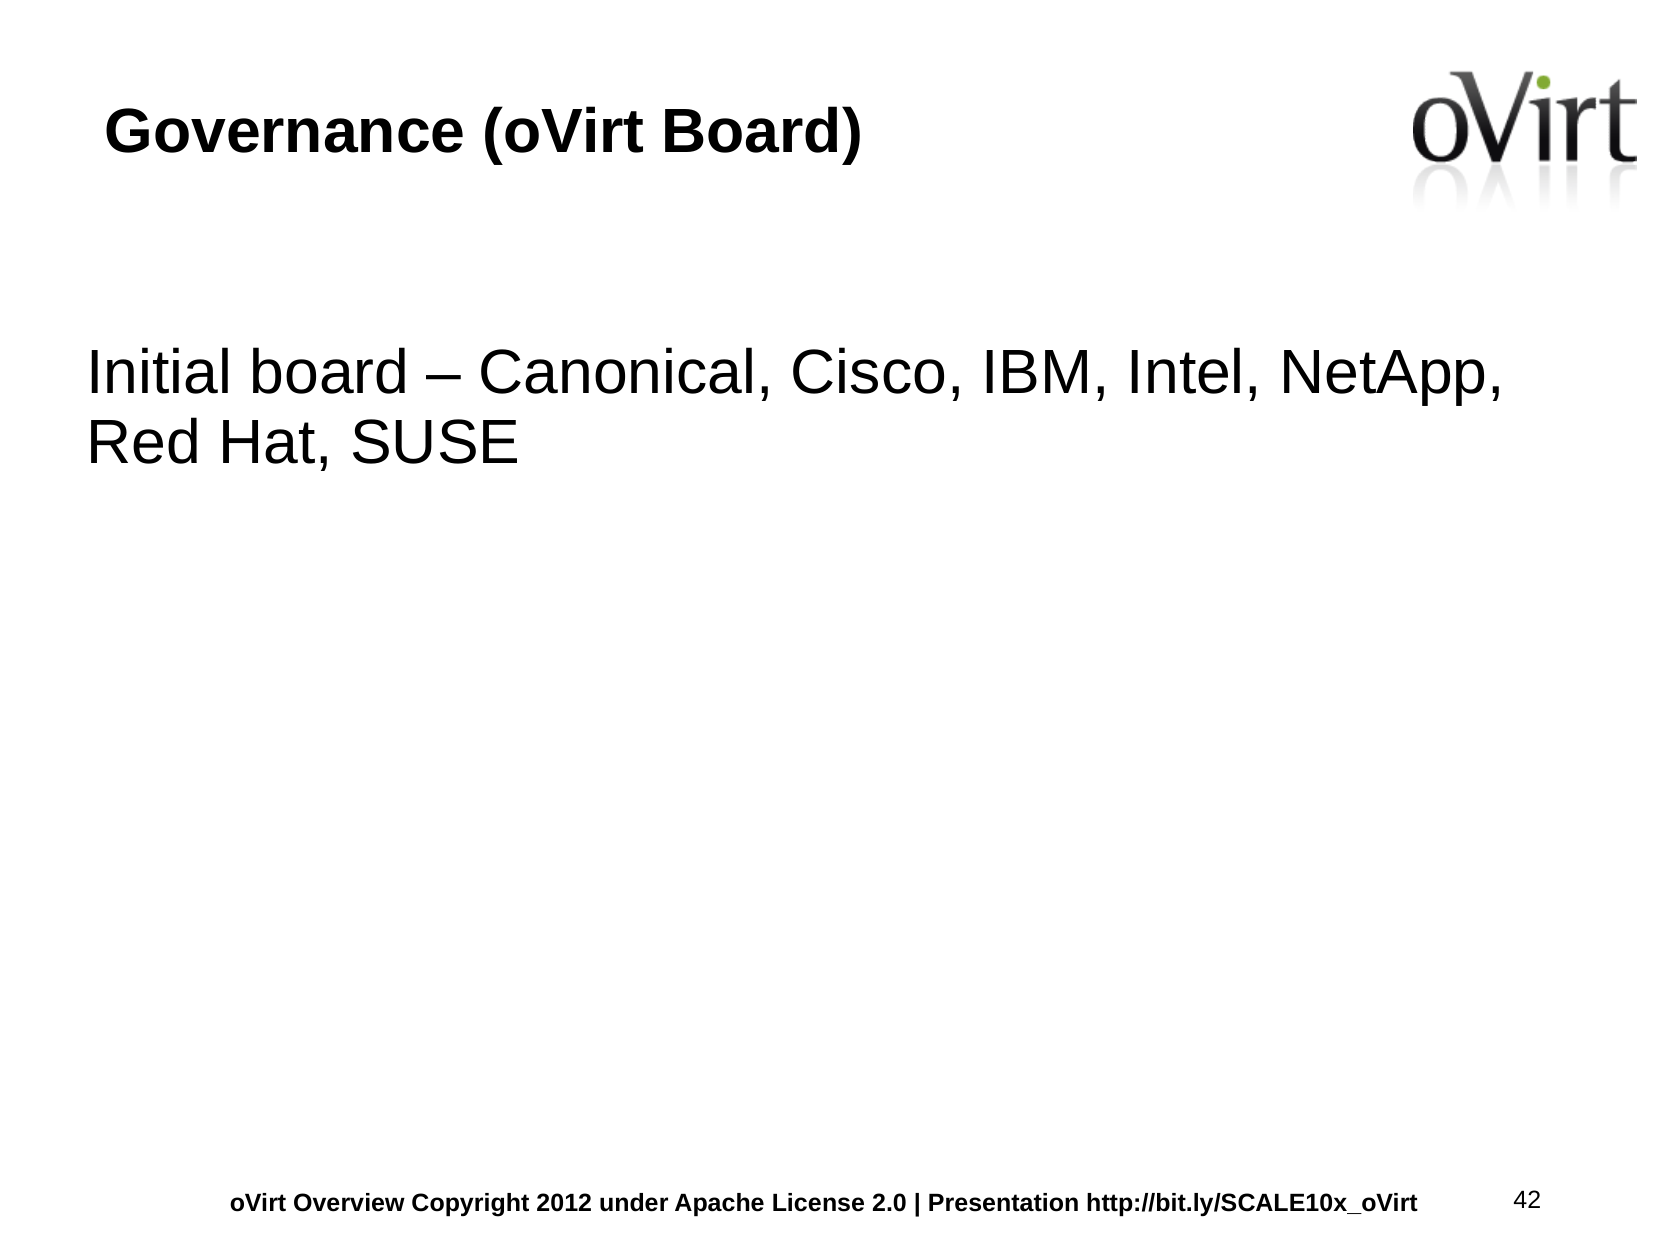

# Governance (oVirt Board)
Initial board – Canonical, Cisco, IBM, Intel, NetApp, Red Hat, SUSE